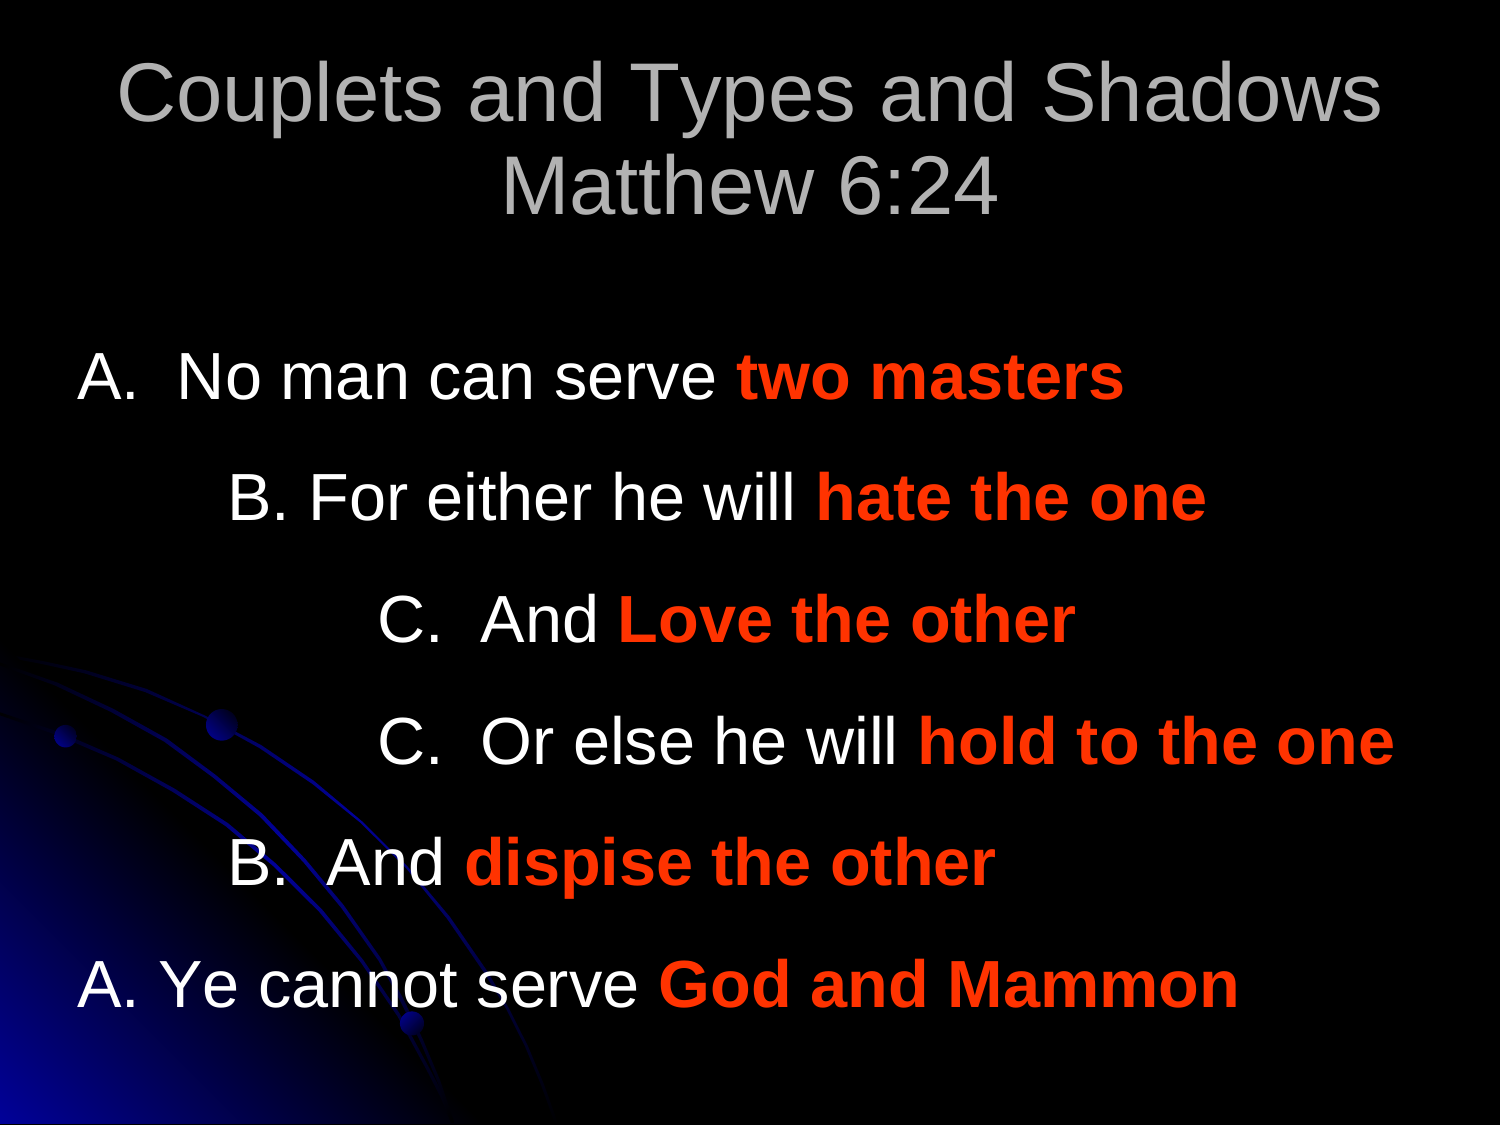

# Couplets and Types and Shadows Matthew 6:24
A. No man can serve two masters
	B. For either he will hate the one
		C. And Love the other
		C. Or else he will hold to the one
	B. And dispise the other
A. Ye cannot serve God and Mammon